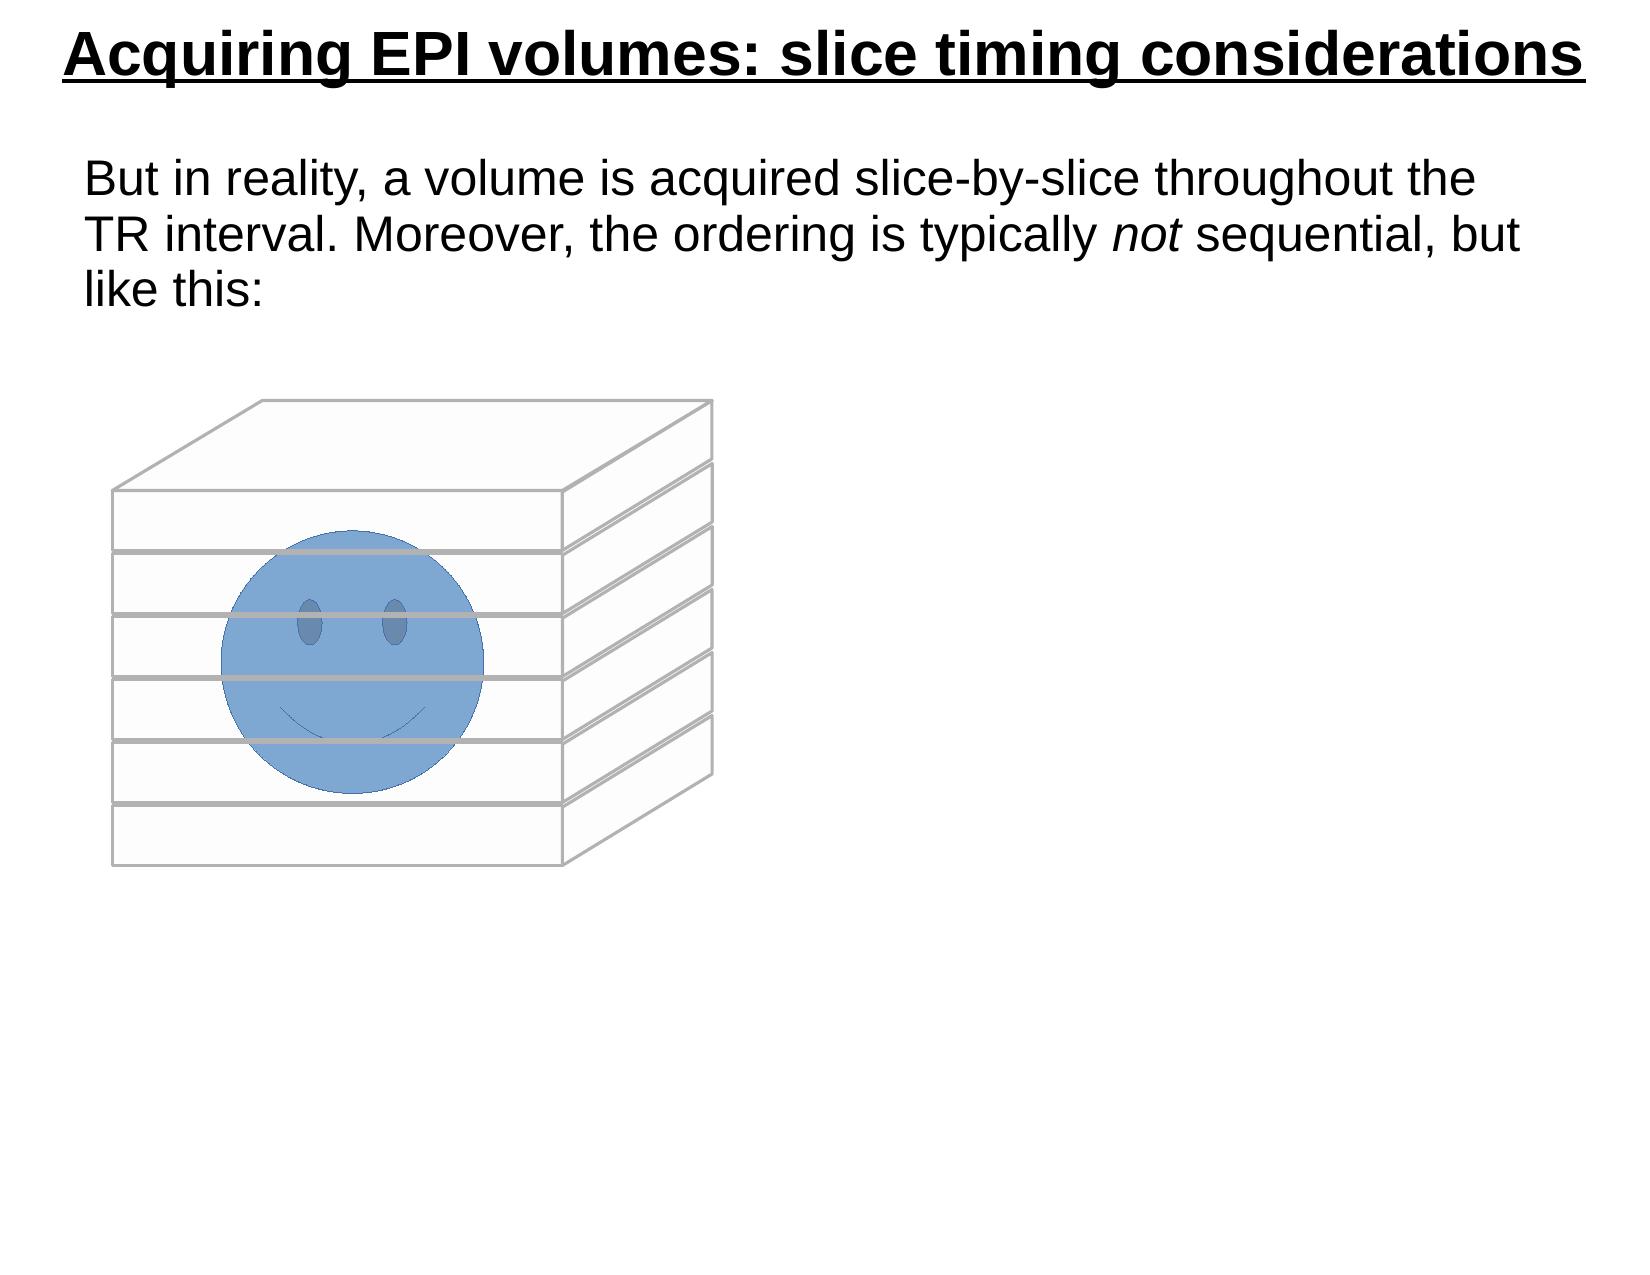

Acquiring EPI volumes: slice timing considerations
But in reality, a volume is acquired slice-by-slice throughout the TR interval. Moreover, the ordering is typically not sequential, but like this: